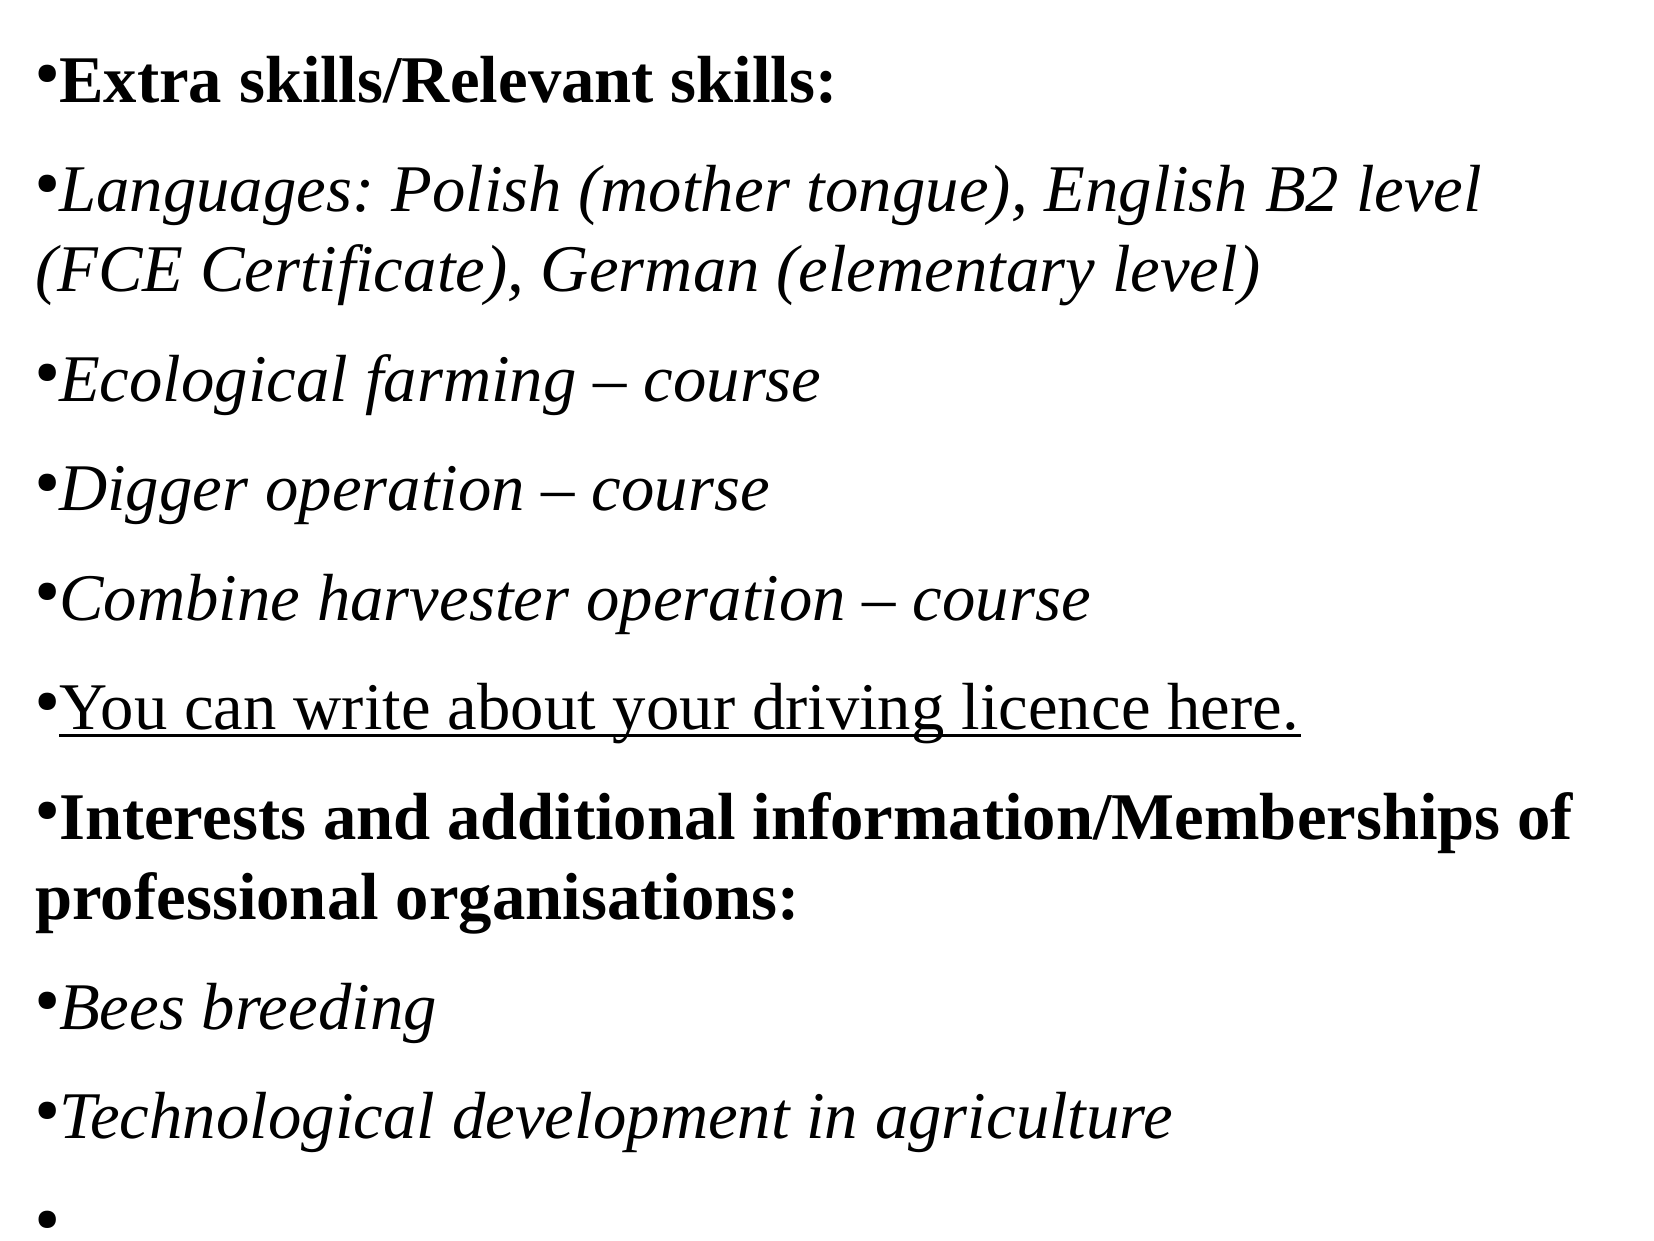

# Extra skills/Relevant skills:
Languages: Polish (mother tongue), English B2 level (FCE Certificate), German (elementary level)
Ecological farming – course
Digger operation – course
Combine harvester operation – course
You can write about your driving licence here.
Interests and additional information/Memberships of professional organisations:
Bees breeding
Technological development in agriculture